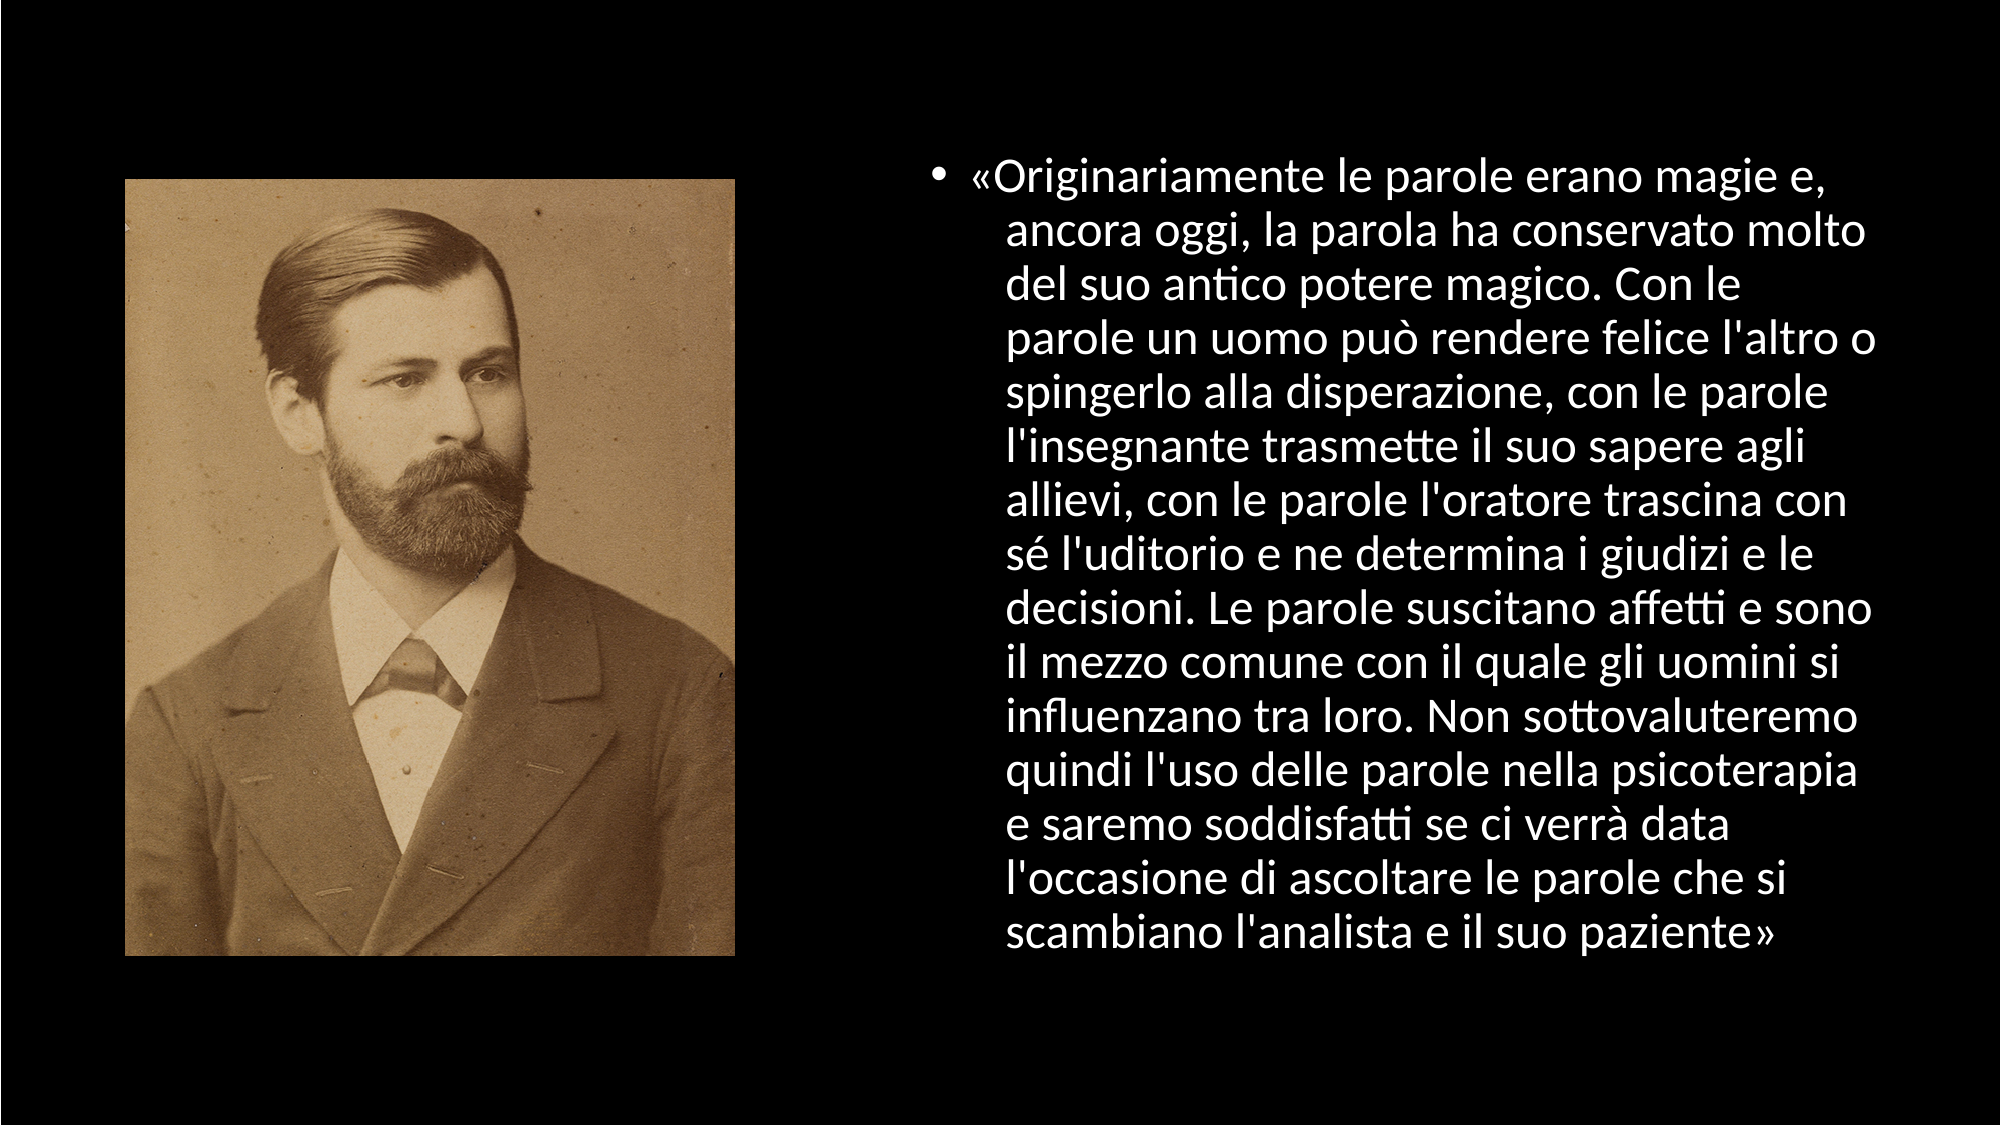

# «Originariamente le parole erano magie e, ancora oggi, la parola ha conservato molto del suo antico potere magico. Con le parole un uomo può rendere felice l'altro o spingerlo alla disperazione, con le parole l'insegnante trasmette il suo sapere agli allievi, con le parole l'oratore trascina con sé l'uditorio e ne determina i giudizi e le decisioni. Le parole suscitano affetti e sono il mezzo comune con il quale gli uomini si influenzano tra loro. Non sottovaluteremo quindi l'uso delle parole nella psicoterapia e saremo soddisfatti se ci verrà data l'occasione di ascoltare le parole che si scambiano l'analista e il suo paziente»